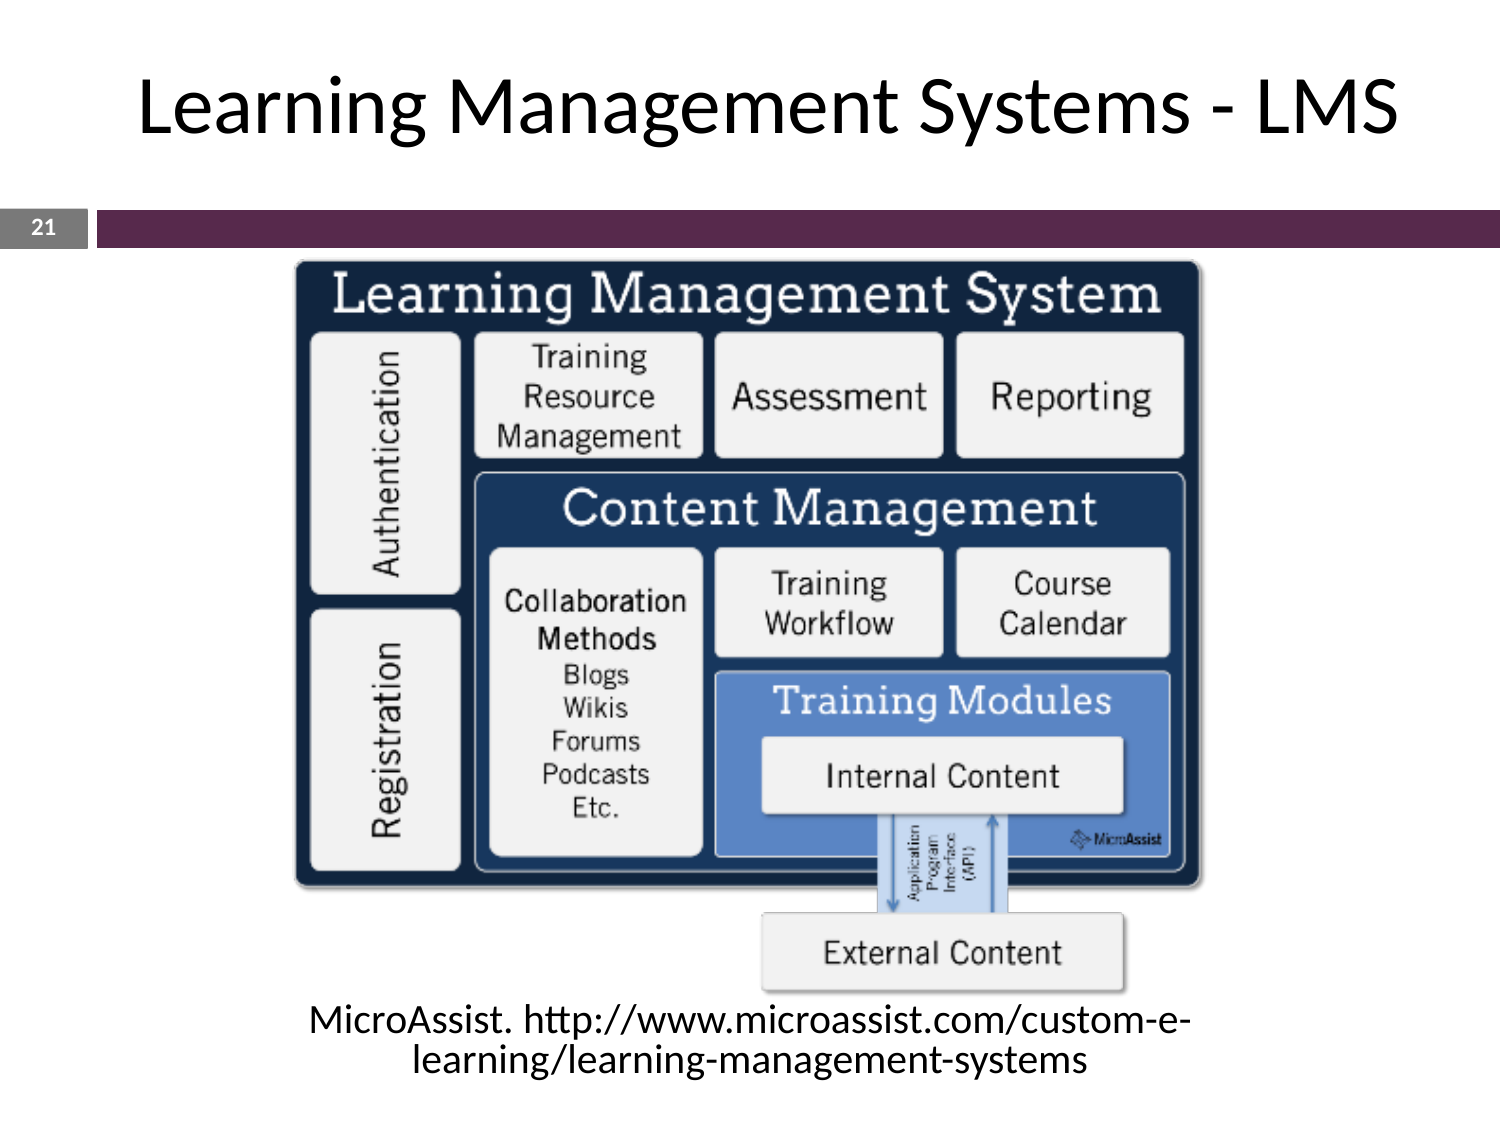

# Learning Management Systems - LMS
MicroAssist. http://www.microassist.com/custom-e-learning/learning-management-systems